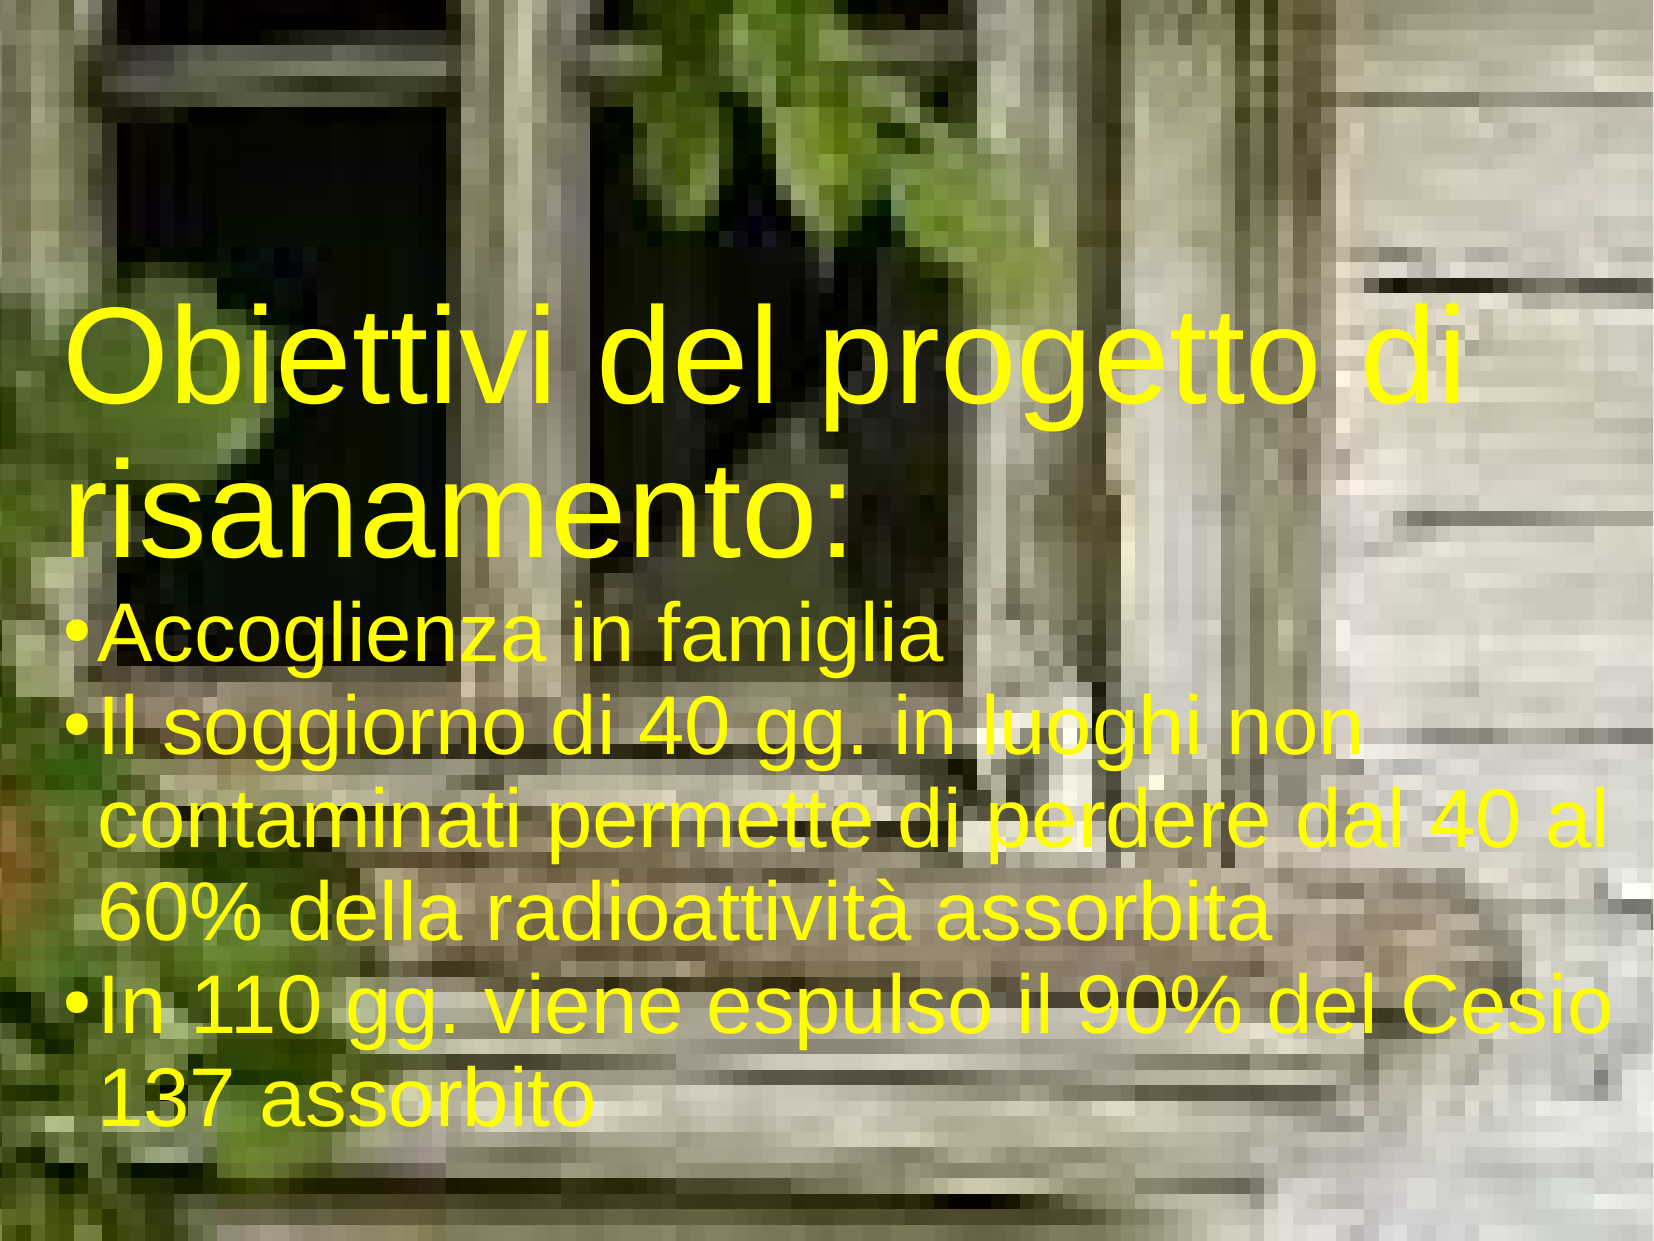

Obiettivi del progetto di risanamento:
Accoglienza in famiglia
Il soggiorno di 40 gg. in luoghi non contaminati permette di perdere dal 40 al 60% della radioattività assorbita
In 110 gg. viene espulso il 90% del Cesio 137 assorbito